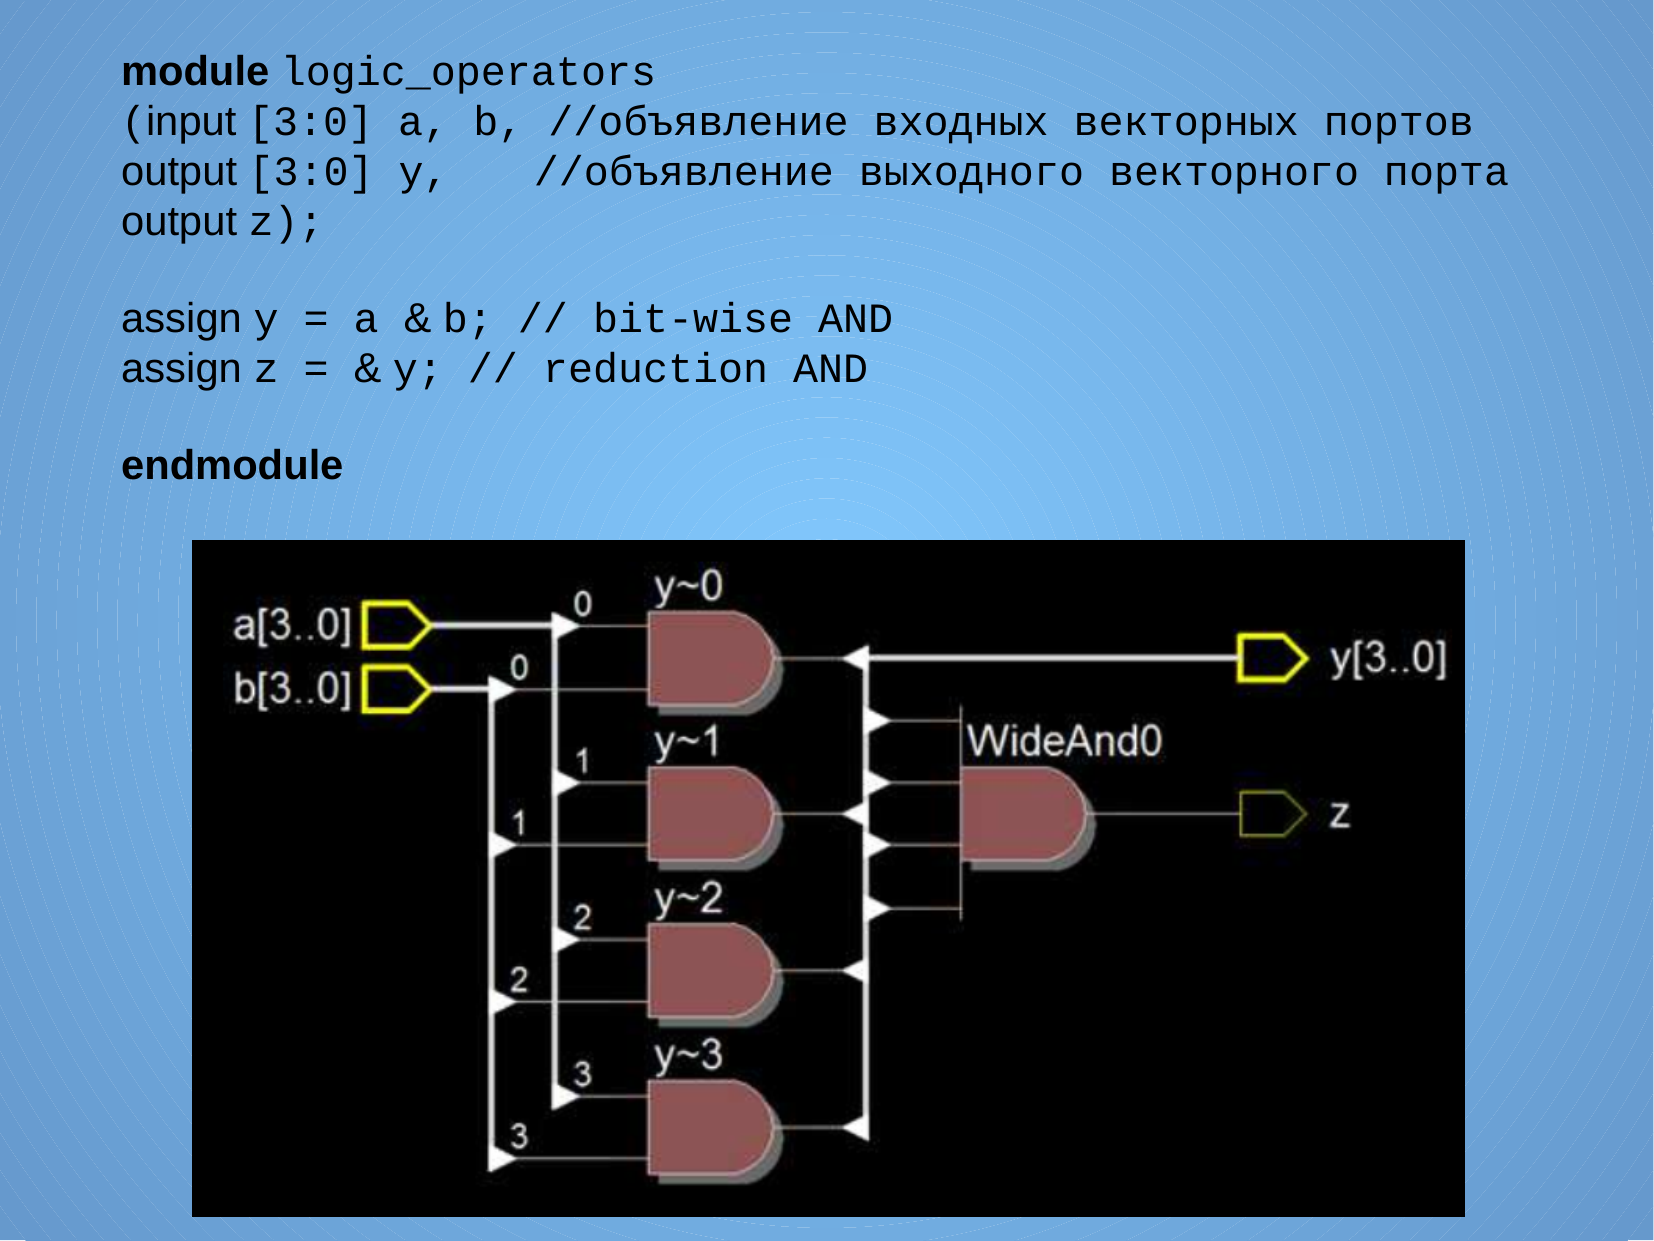

module logic_operators
(input [3:0] a, b, //объявление входных векторных портов
output [3:0] y, 	//объявление выходного векторного порта
output z);
assign y = a & b; // bit-wise AND
assign z = & y; // reduction AND
endmodule